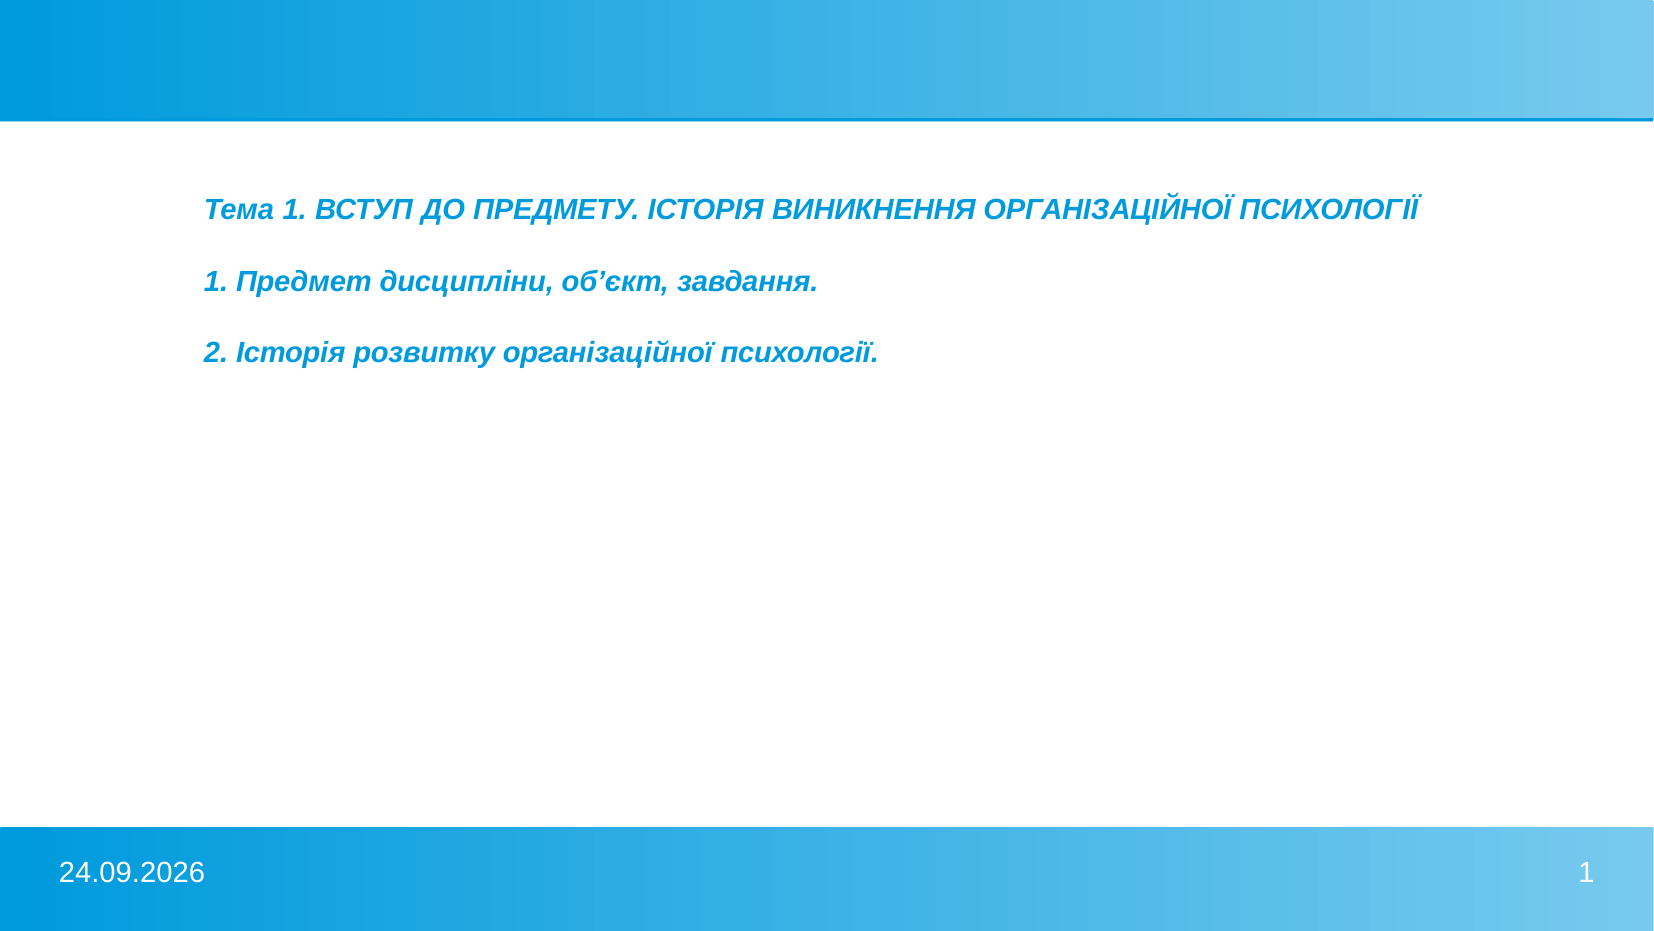

#
Тема 1. ВСТУП ДО ПРЕДМЕТУ. ІСТОРІЯ ВИНИКНЕННЯ ОРГАНІЗАЦІЙНОЇ ПСИХОЛОГІЇ
1. Предмет дисципліни, об’єкт, завдання.
2. Історія розвитку організаційної психології.
1